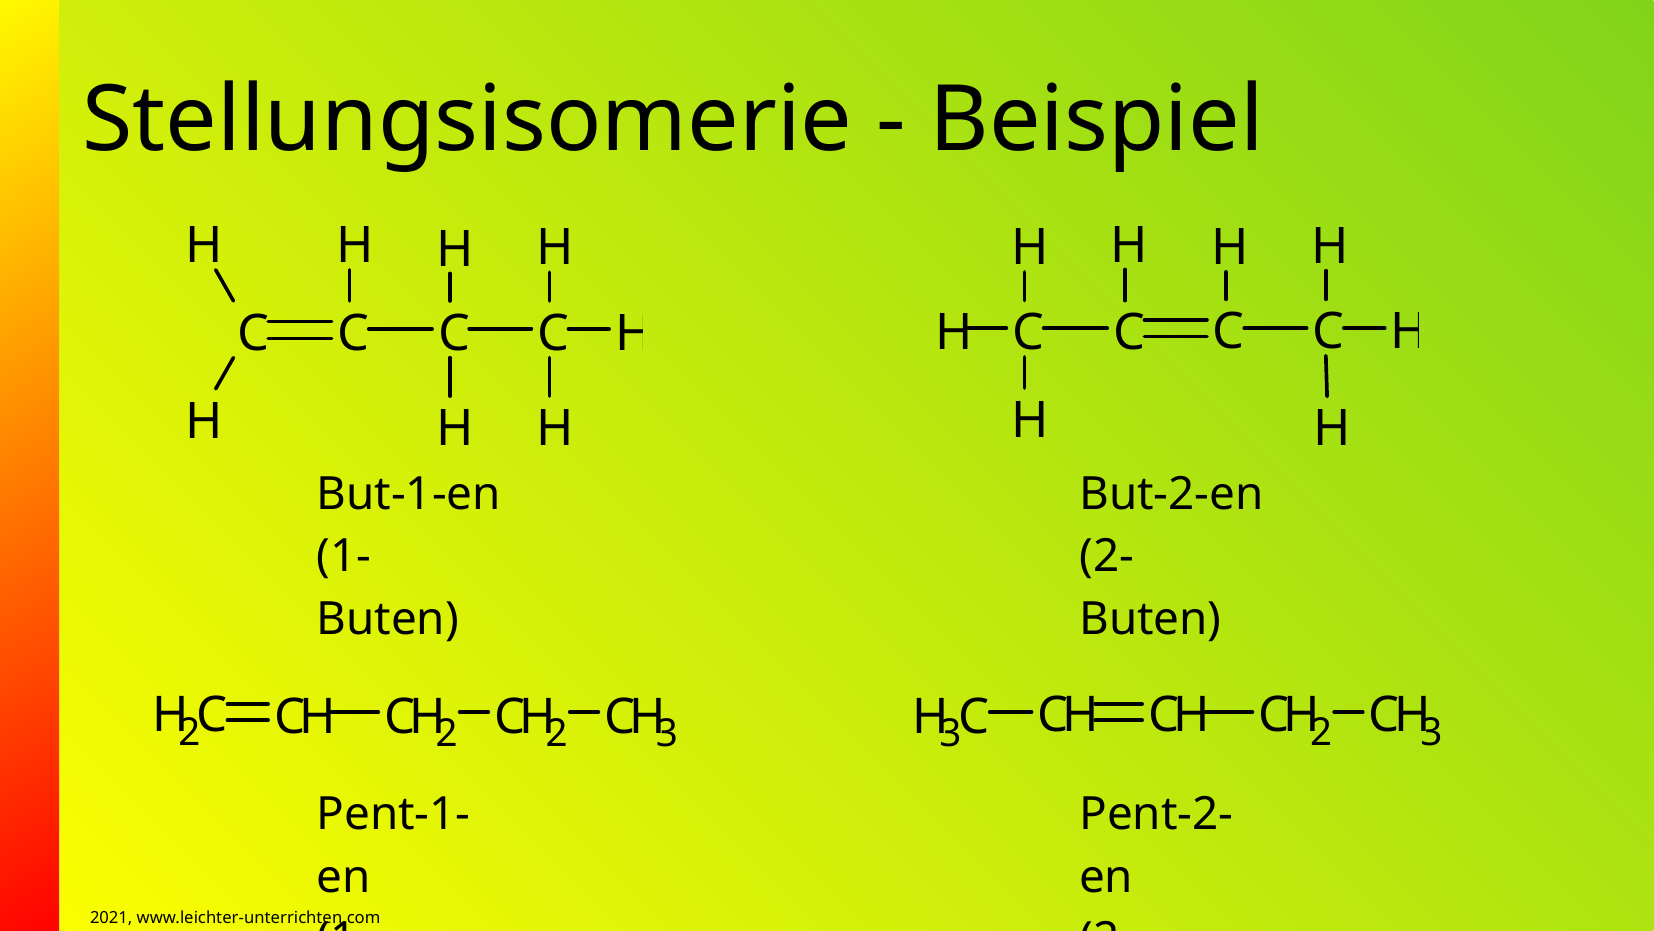

# Stellungsisomerie - Beispiel
But-1-en
(1-Buten)
But-2-en
(2-Buten)
Pent-1-en
(1-Penten)
Pent-2-en
(2-Penten)